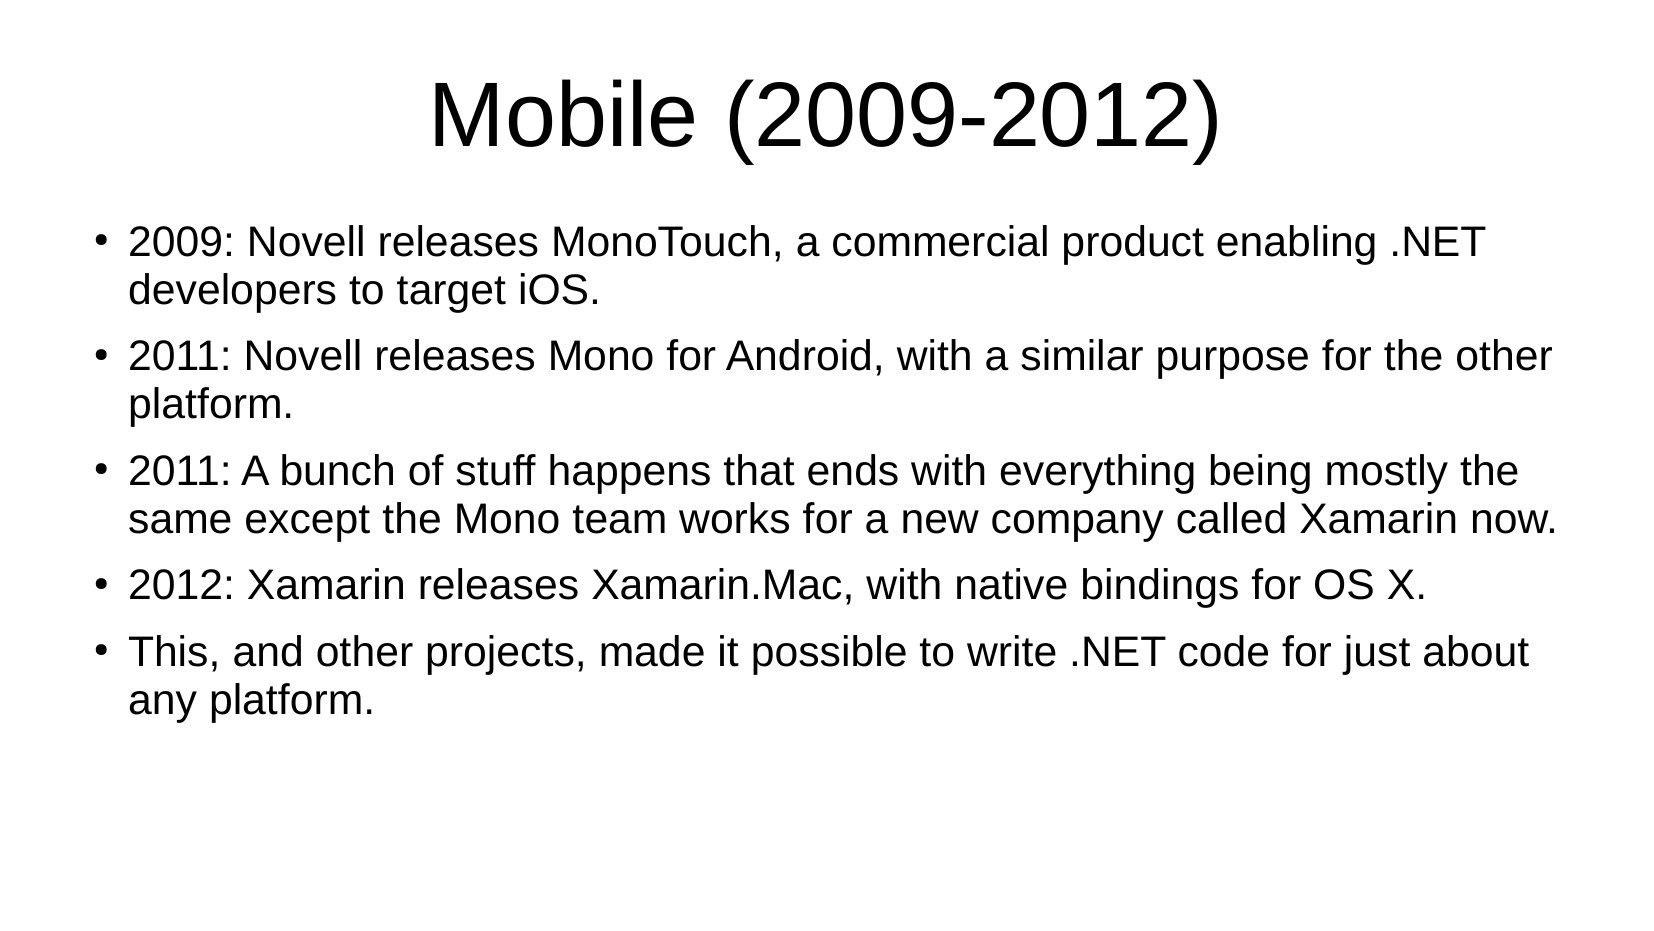

# Mobile (2009-2012)
2009: Novell releases MonoTouch, a commercial product enabling .NET developers to target iOS.
2011: Novell releases Mono for Android, with a similar purpose for the other platform.
2011: A bunch of stuff happens that ends with everything being mostly the same except the Mono team works for a new company called Xamarin now.
2012: Xamarin releases Xamarin.Mac, with native bindings for OS X.
This, and other projects, made it possible to write .NET code for just about any platform.